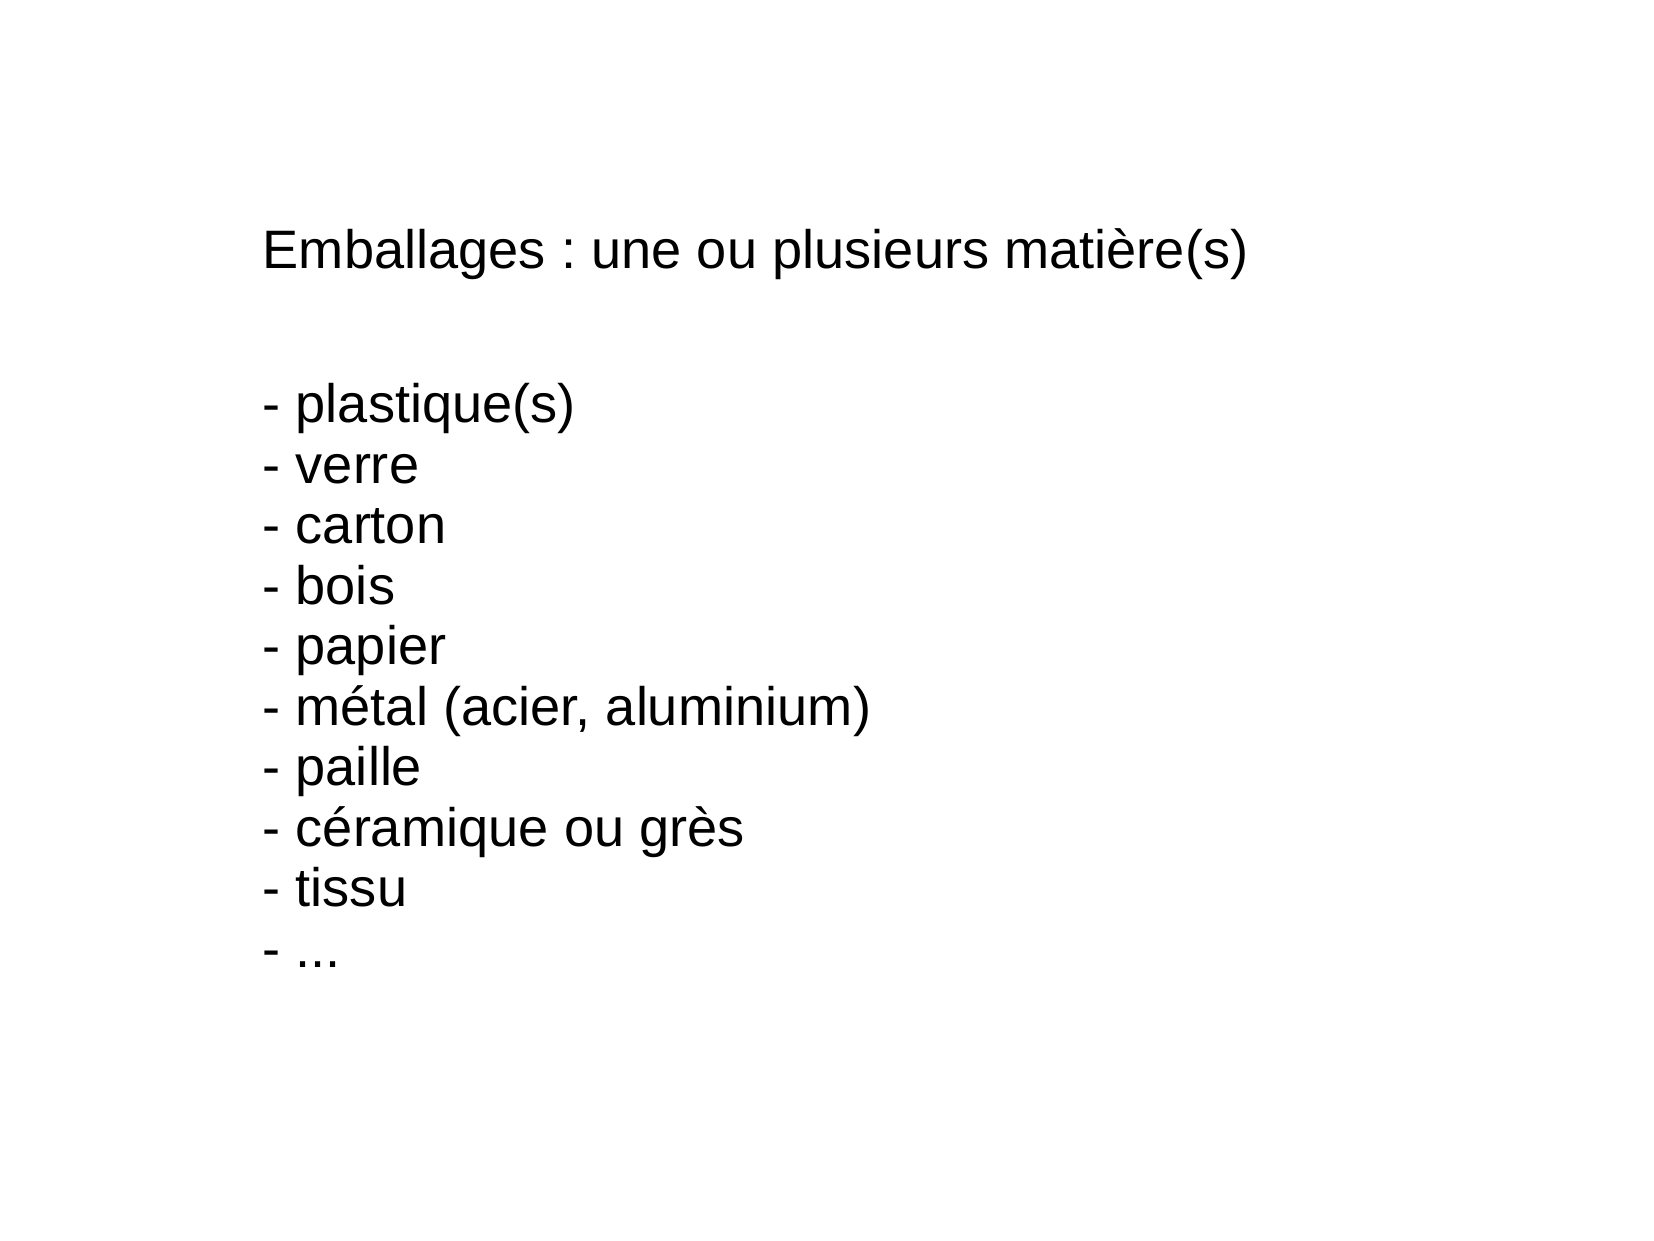

Emballages : une ou plusieurs matière(s)
- plastique(s)
- verre
- carton
- bois
- papier
- métal (acier, aluminium)
- paille
- céramique ou grès
- tissu
- ...